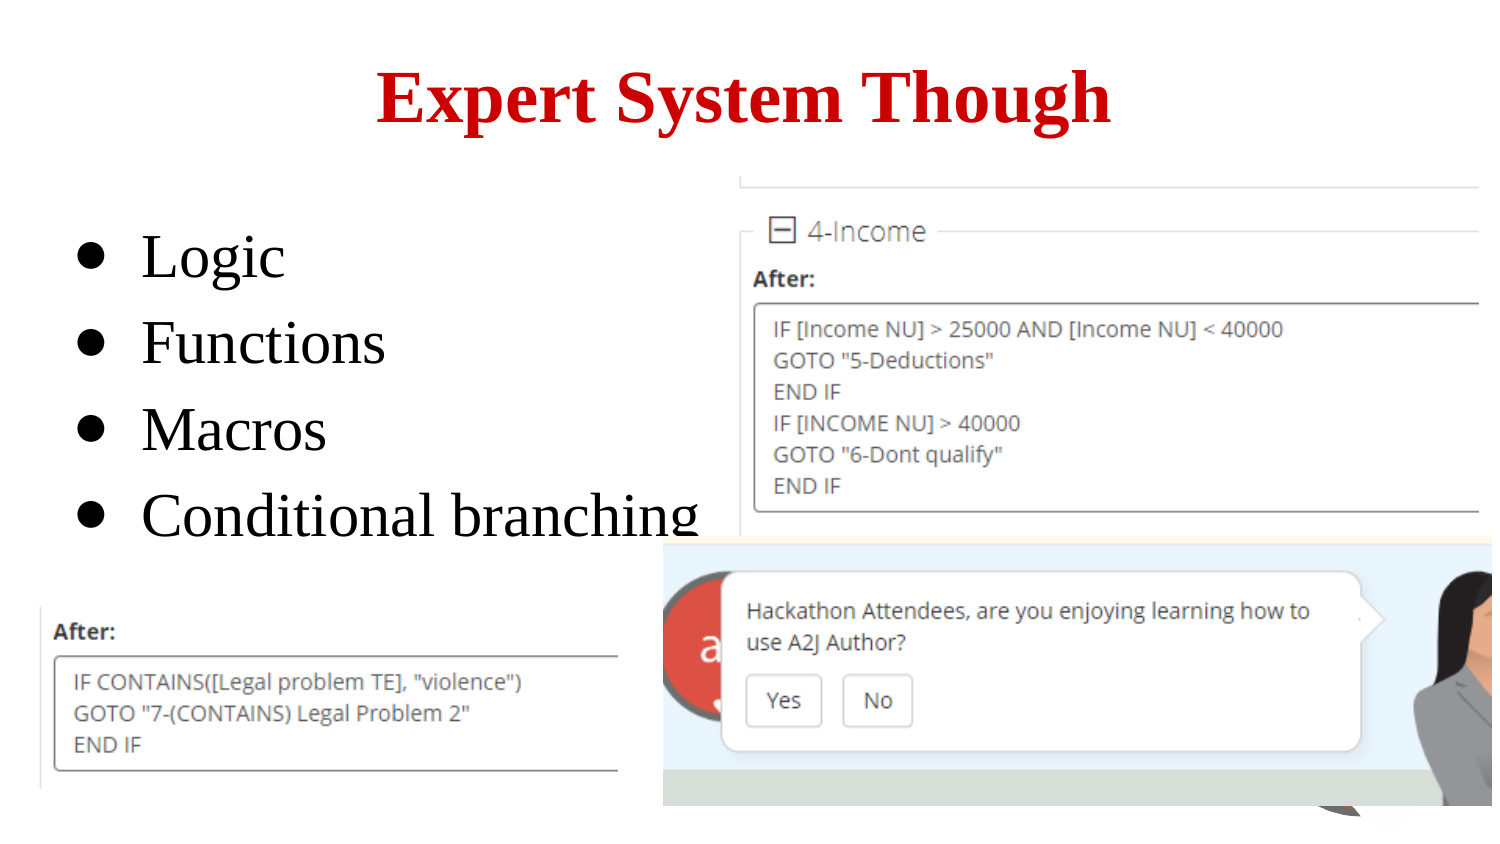

# Expert System Though
Logic
Functions
Macros
Conditional branching